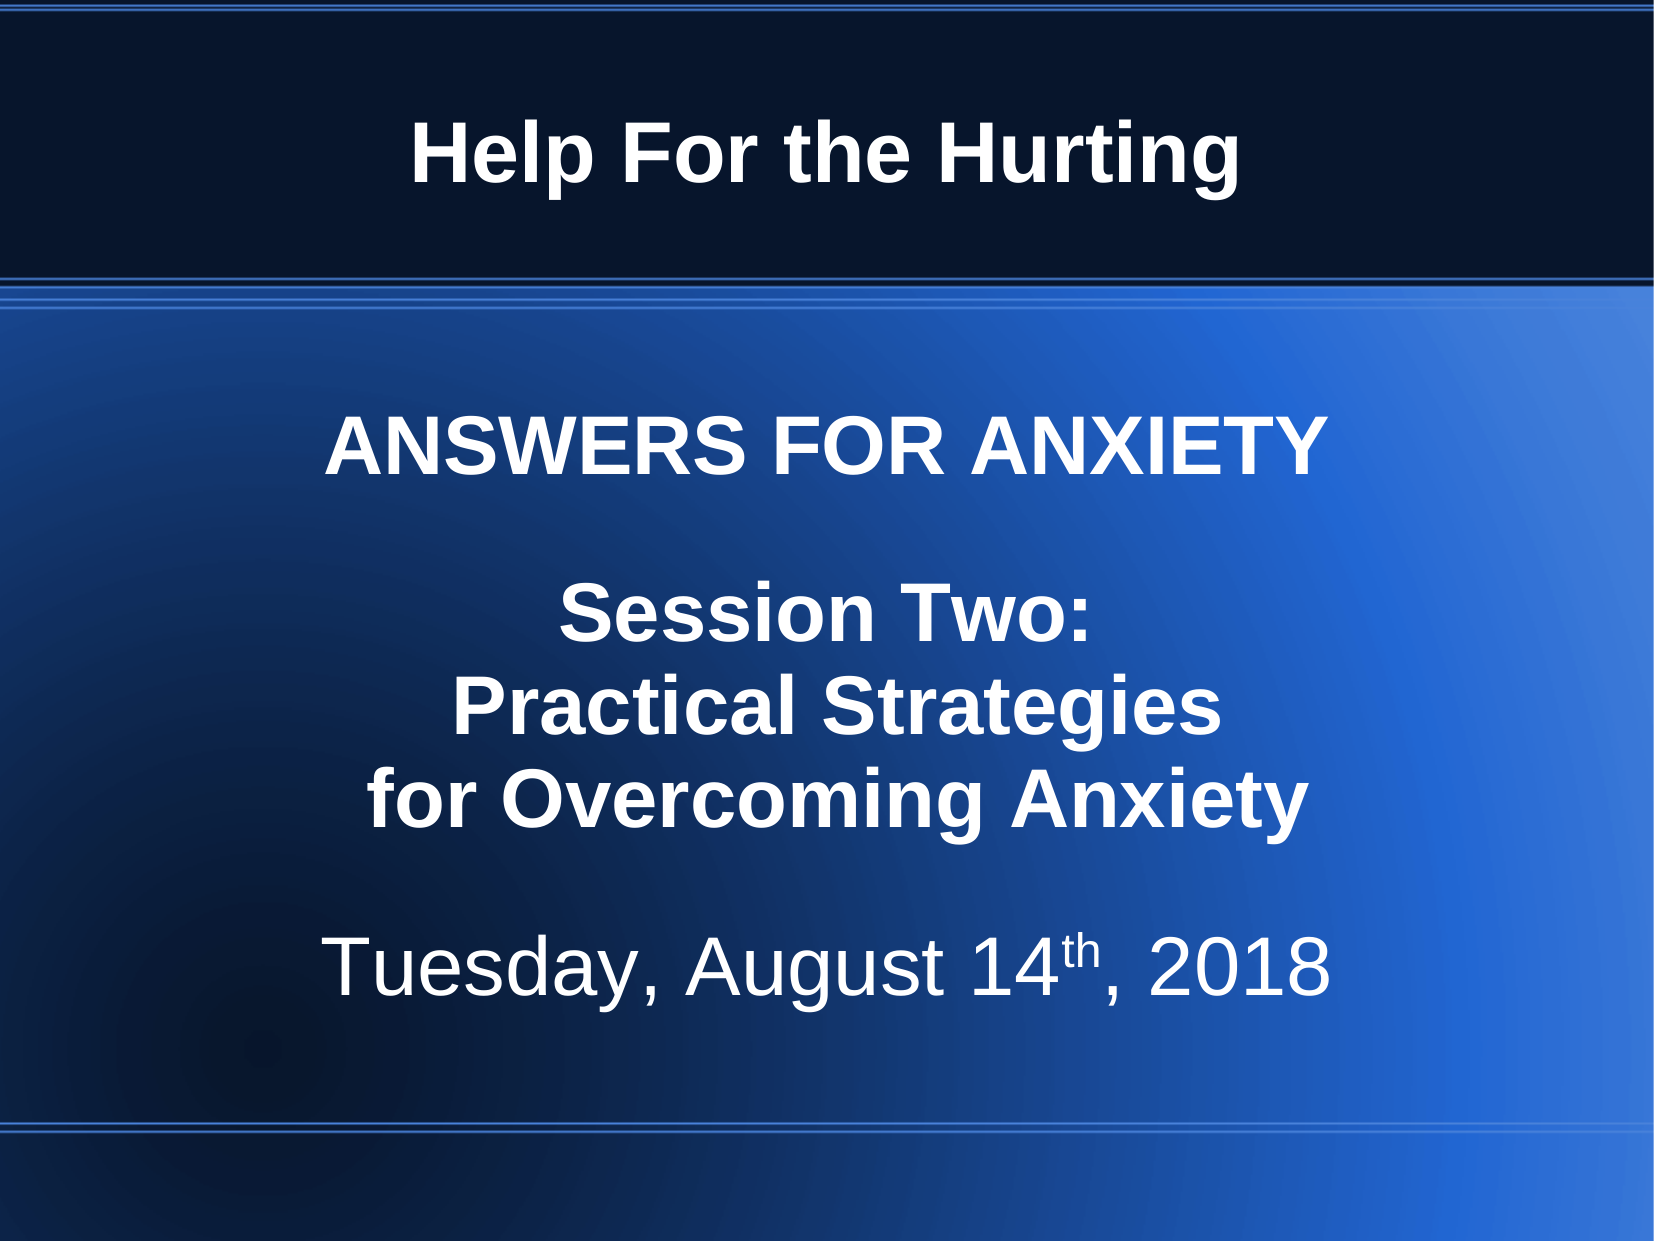

# Help For the Hurting
ANSWERS FOR ANXIETY
Session Two:
 Practical Strategies
 for Overcoming Anxiety
Tuesday, August 14th, 2018